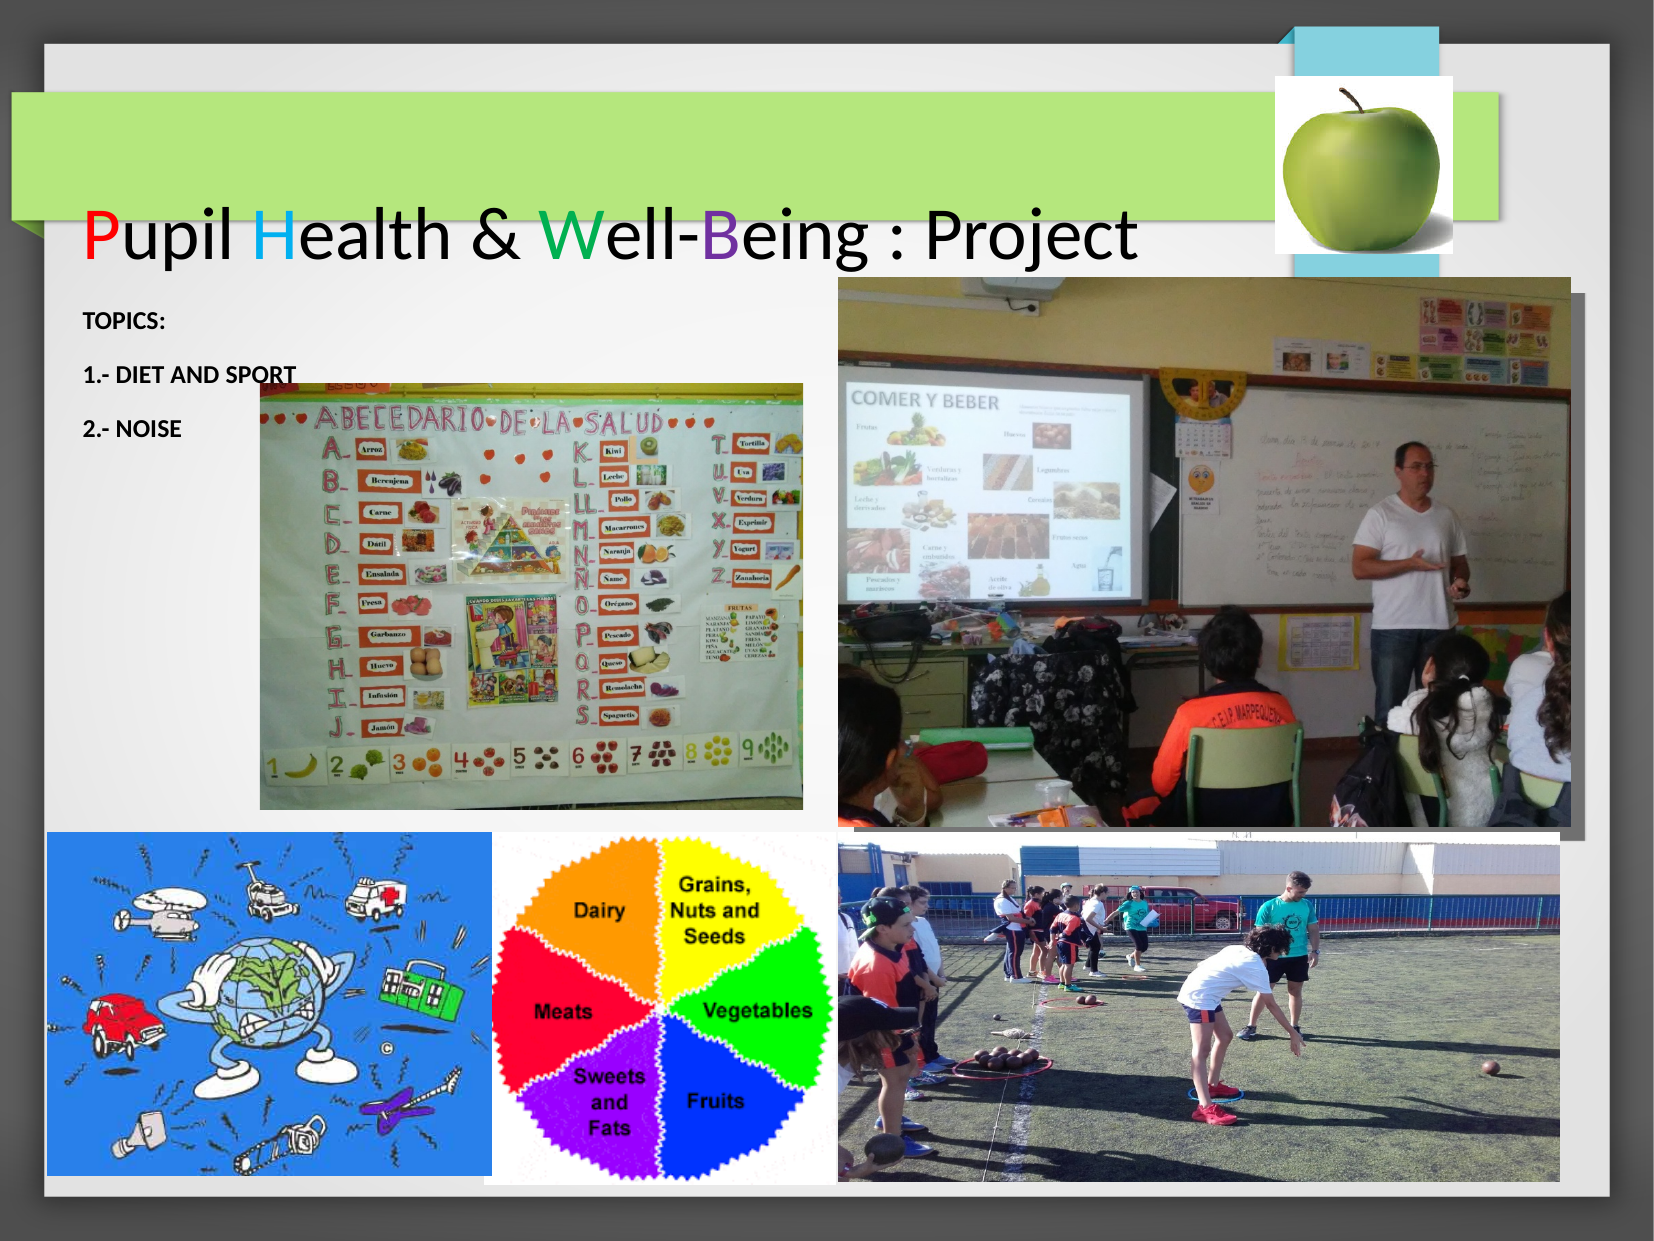

# Pupil Health & Well-Being : Project
TOPICS:
1.- DIET AND SPORT
2.- NOISE